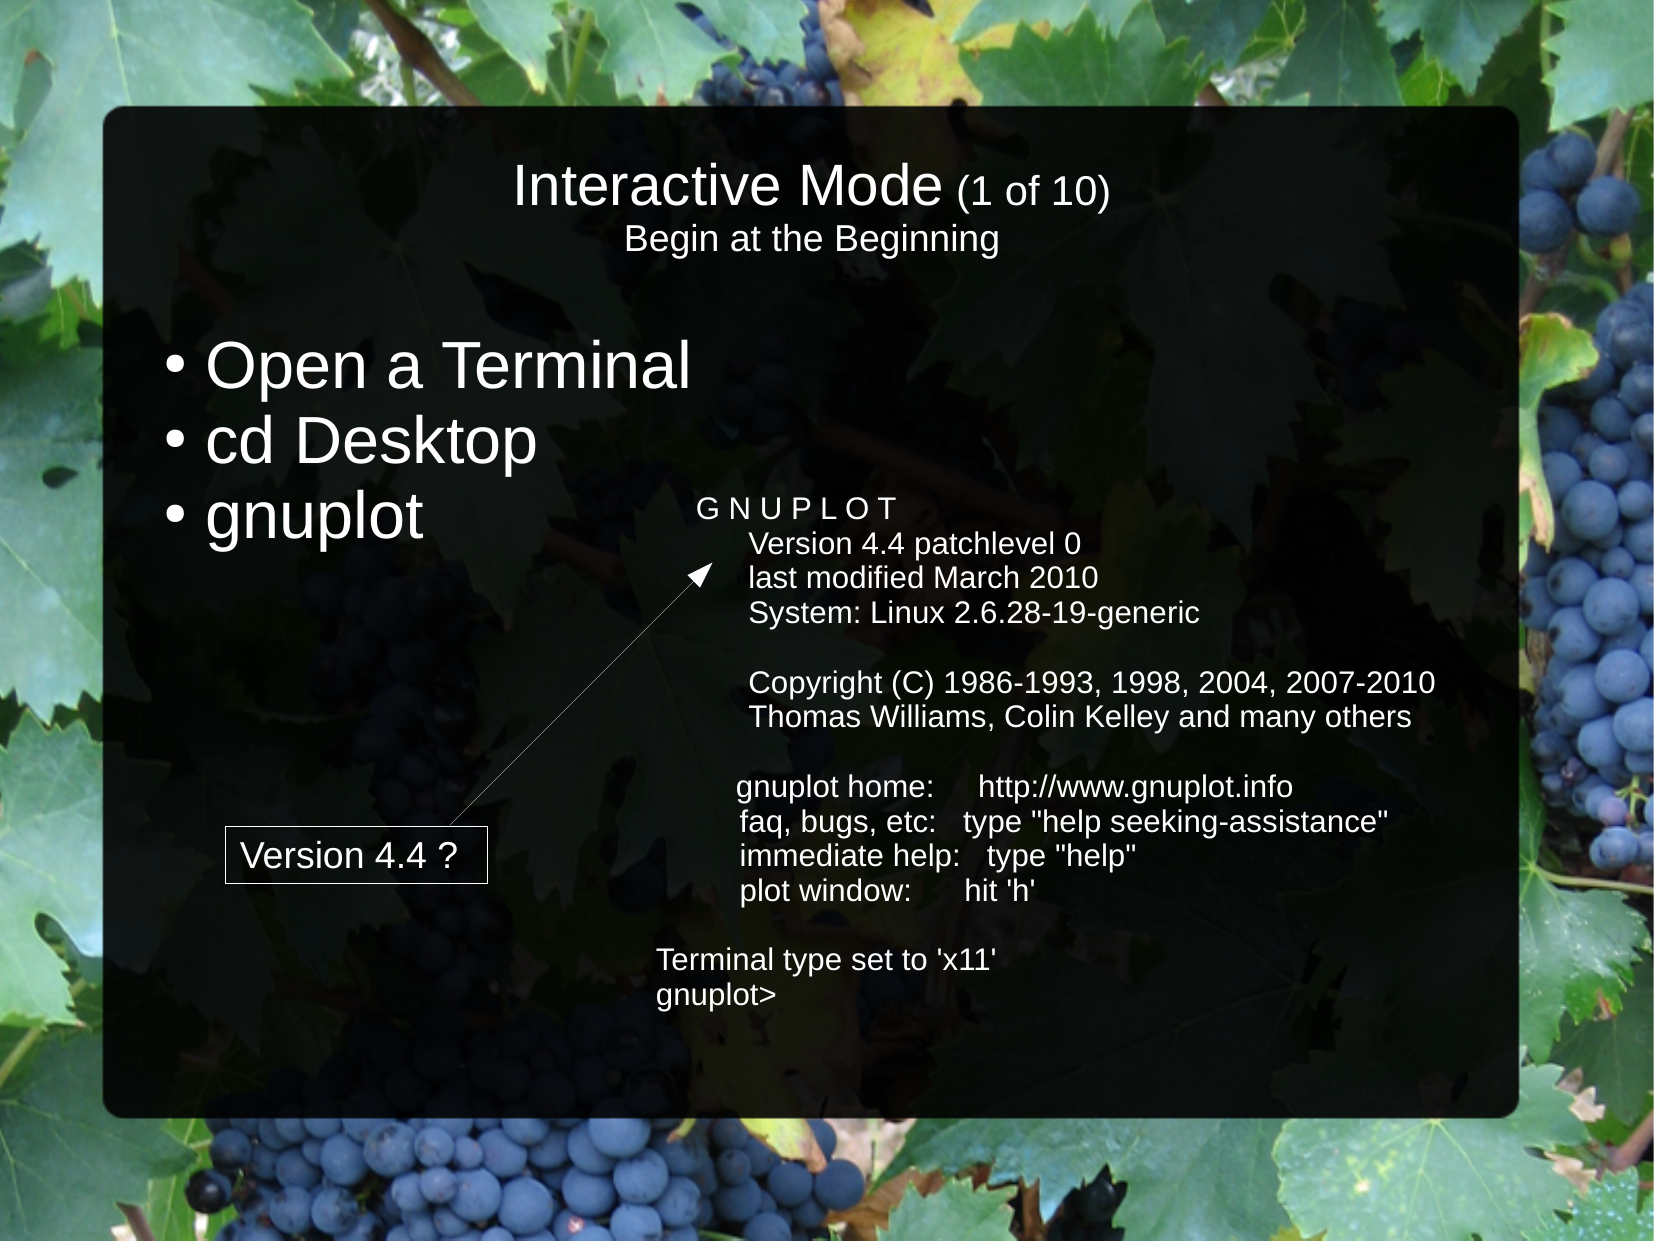

# Interactive Mode (1 of 10) Begin at the Beginning
 Open a Terminal
 cd Desktop
 gnuplot
 	 G N U P L O T
	 Version 4.4 patchlevel 0
	 last modified March 2010
	 System: Linux 2.6.28-19-generic
	 Copyright (C) 1986-1993, 1998, 2004, 2007-2010
	 Thomas Williams, Colin Kelley and many others
 	gnuplot home: http://www.gnuplot.info
	 faq, bugs, etc: type "help seeking-assistance"
	 immediate help: type "help"
	 plot window: hit 'h'
 Terminal type set to 'x11'
 gnuplot>
Version 4.4 ?